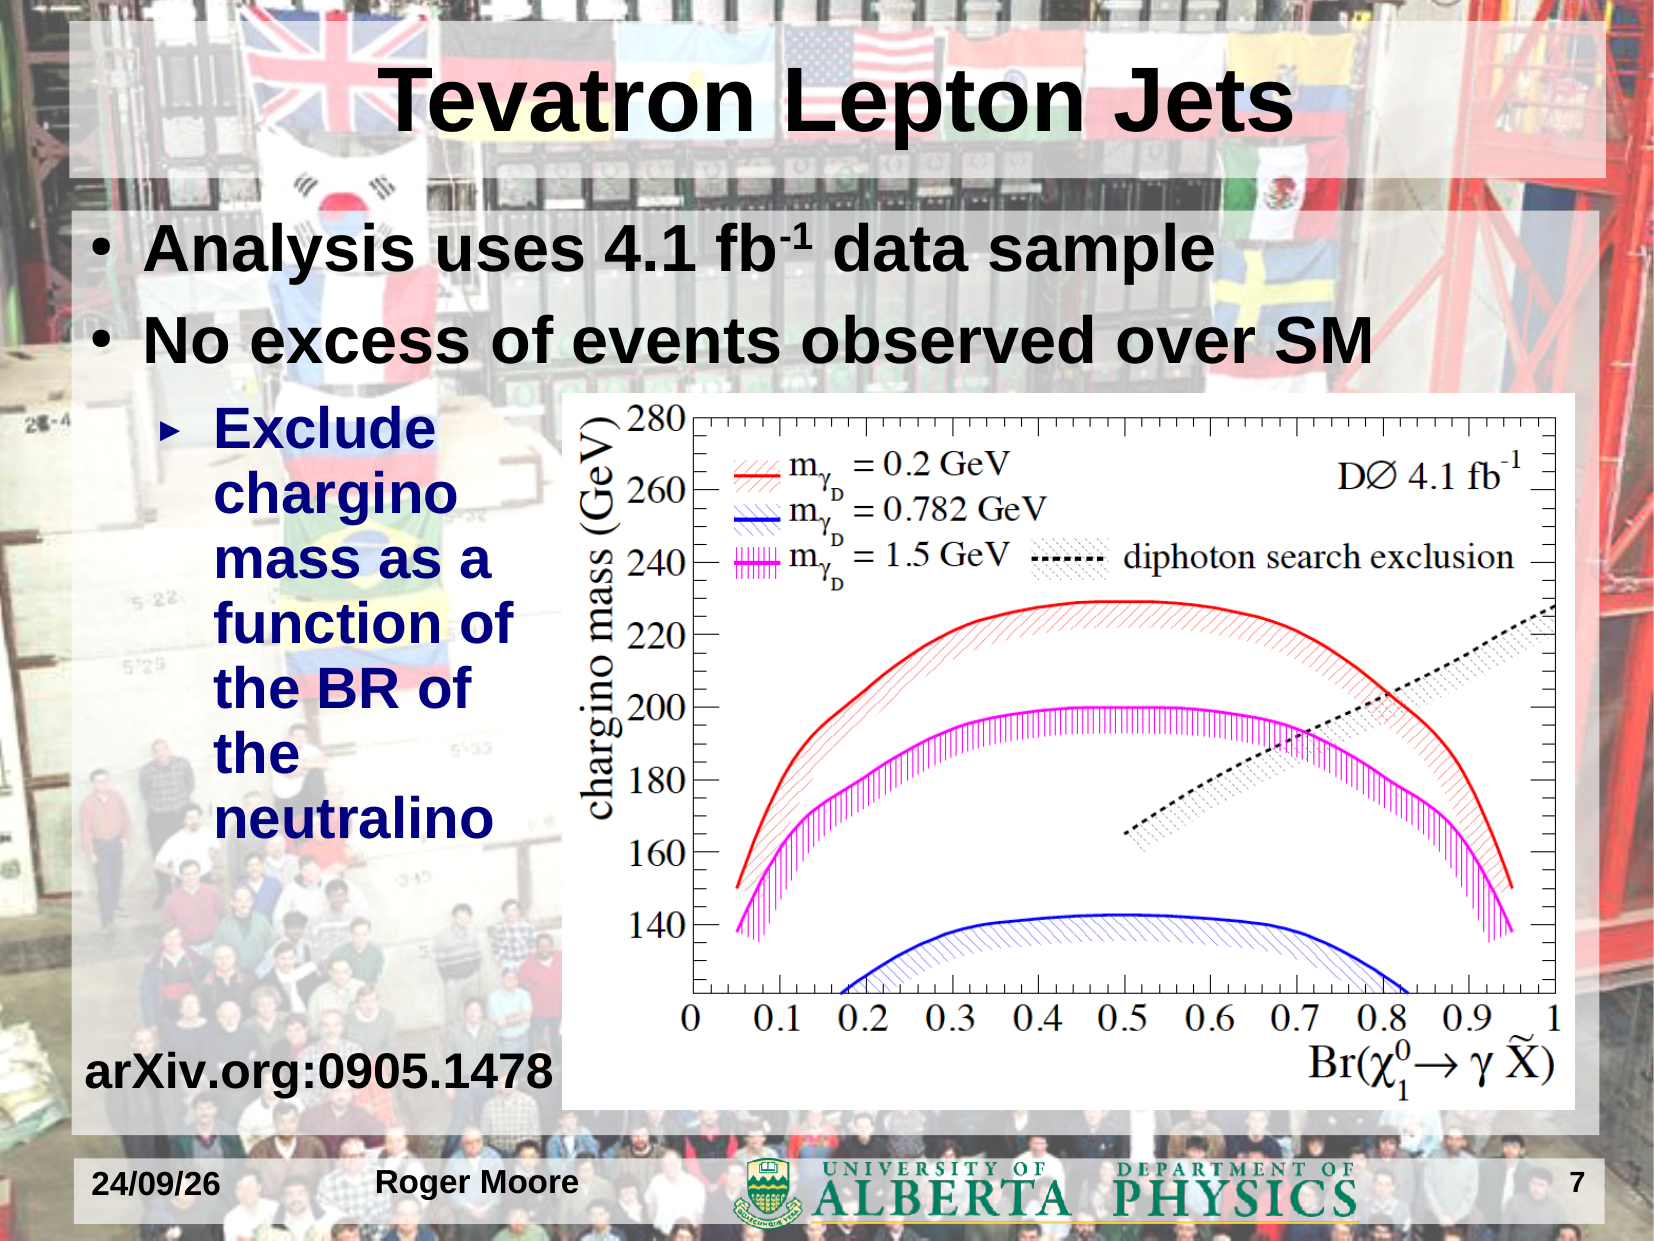

# Tevatron Lepton Jets
Analysis uses 4.1 fb-1 data sample
No excess of events observed over SM
Exclude
chargino
mass as a
function of
the BR of
the
neutralino
arXiv.org:0905.1478